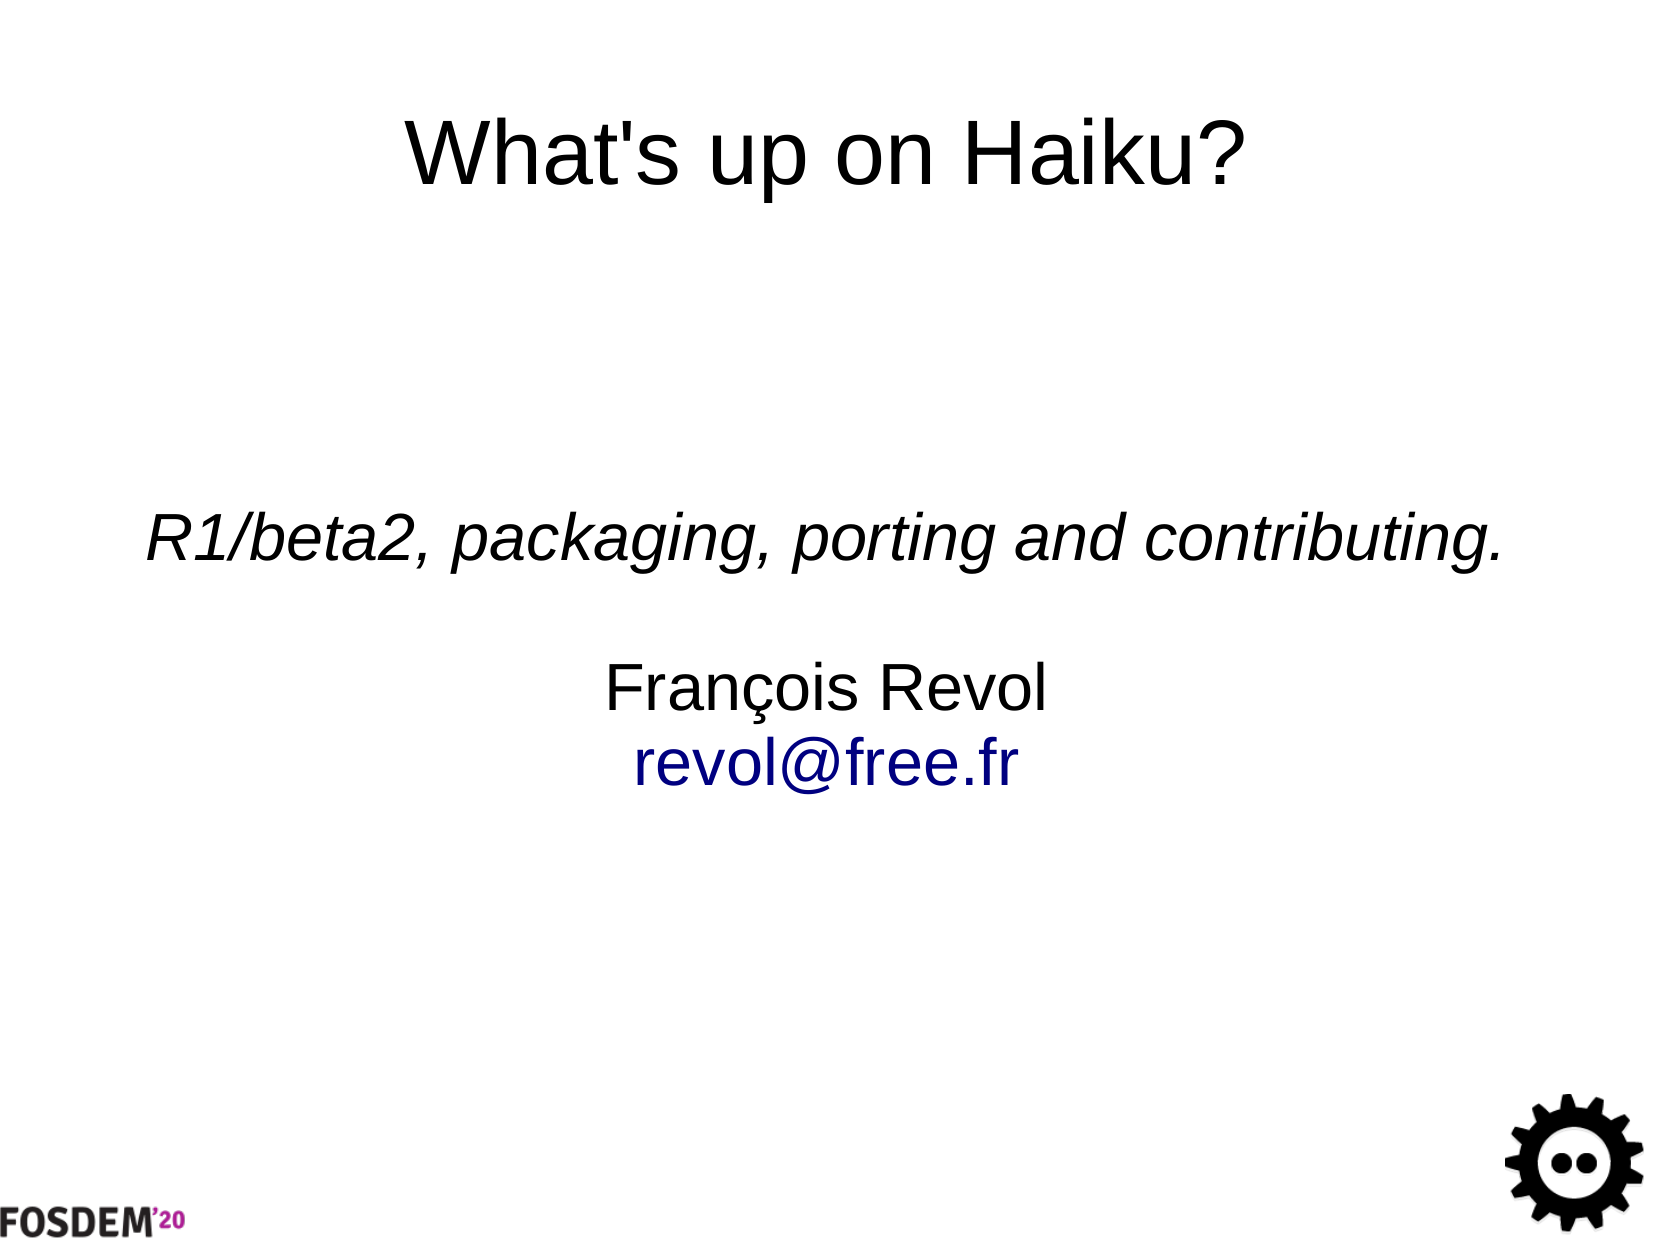

# What's up on Haiku?
R1/beta2, packaging, porting and contributing.
François Revol
revol@free.fr